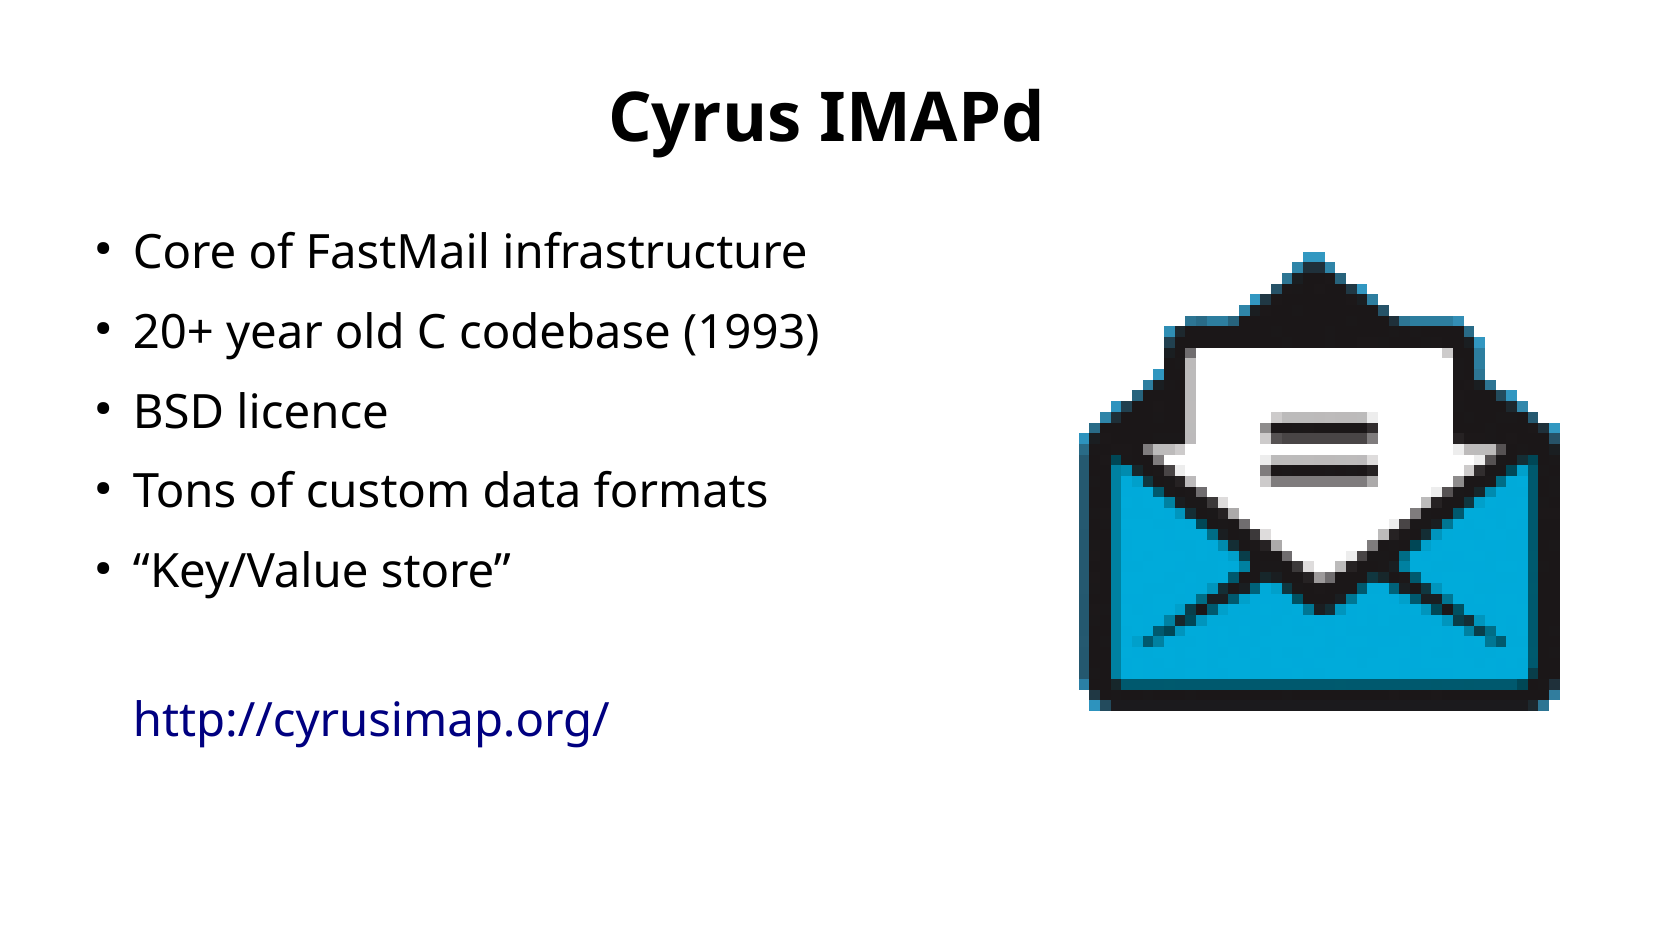

# Cyrus IMAPd
Core of FastMail infrastructure
20+ year old C codebase (1993)
BSD licence
Tons of custom data formats
“Key/Value store”
http://cyrusimap.org/